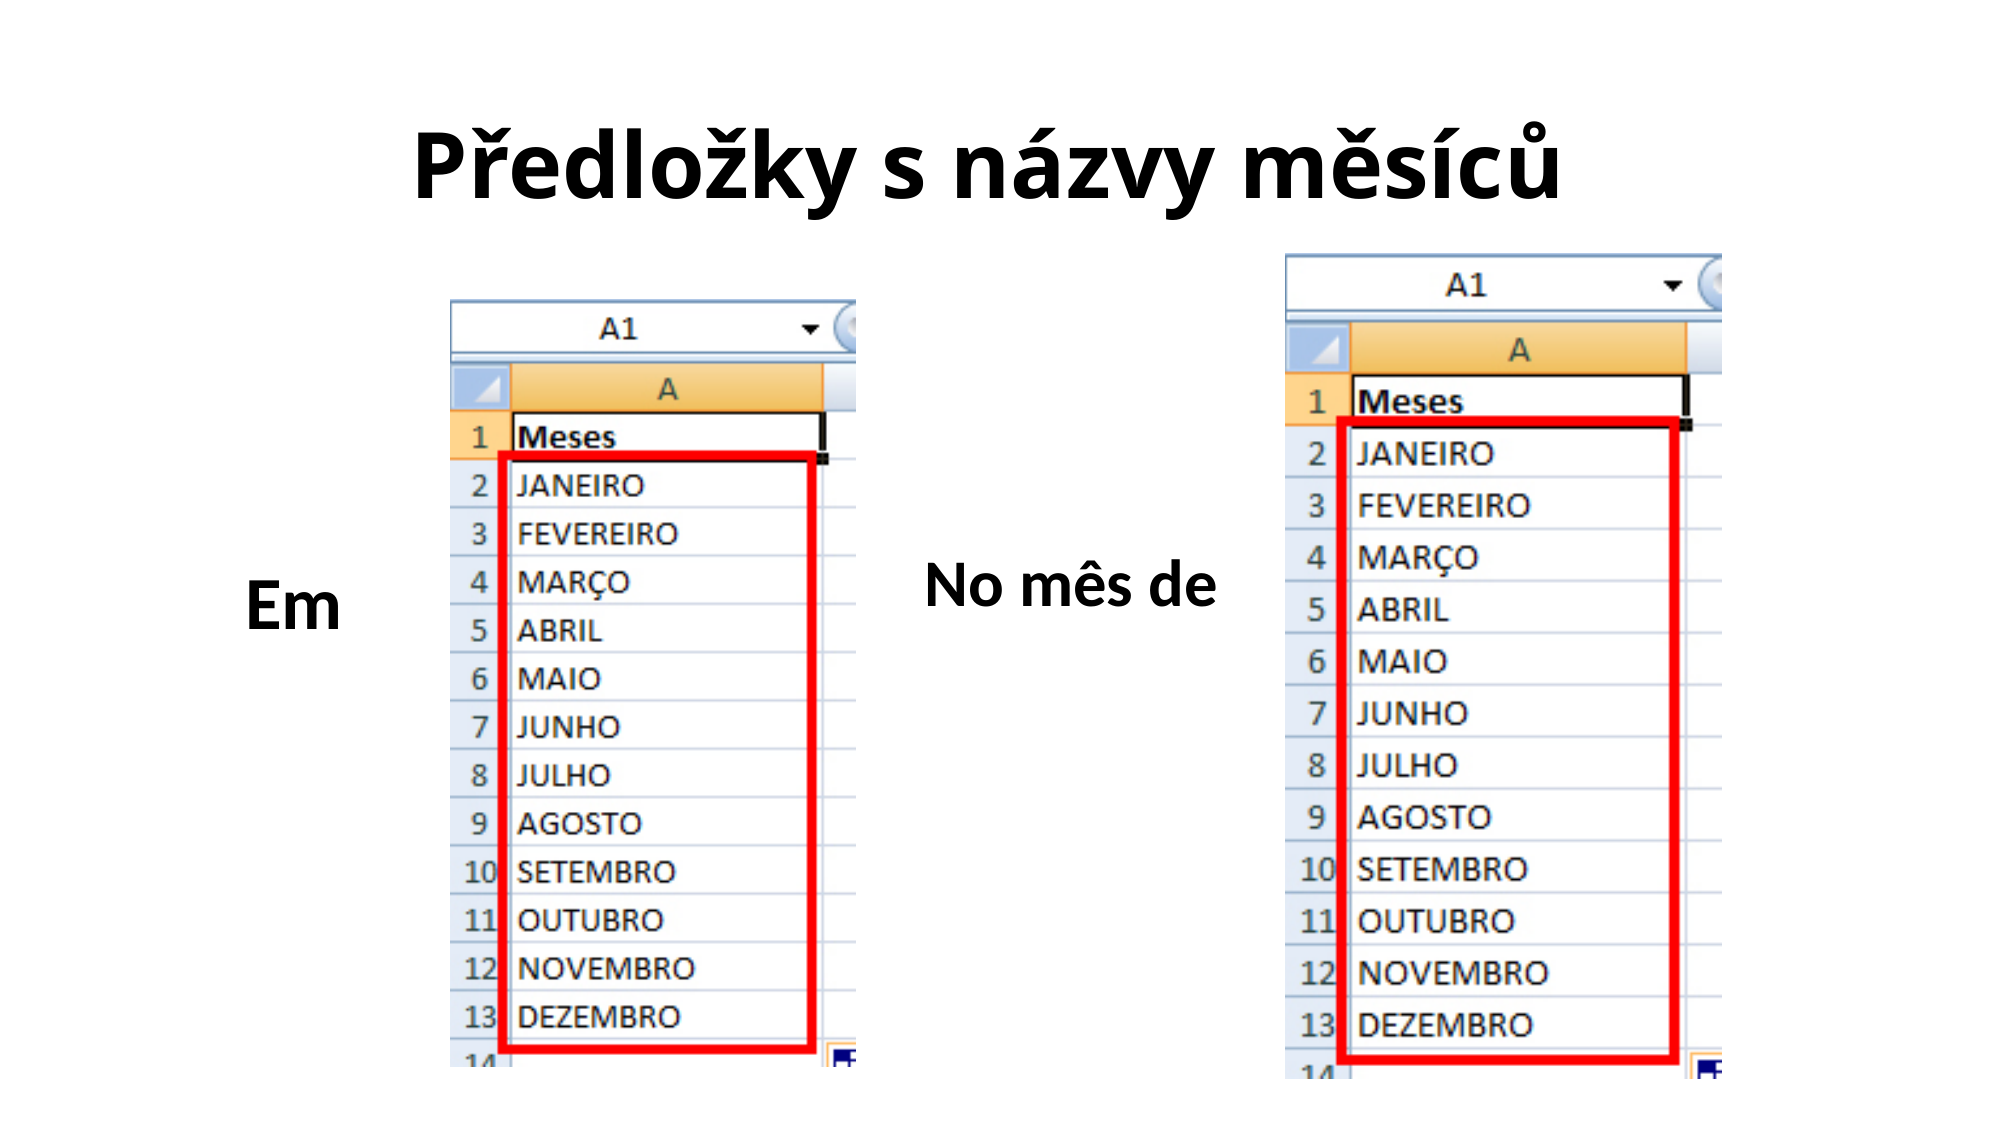

# Předložky s názvy měsíců
 Em
No mês de